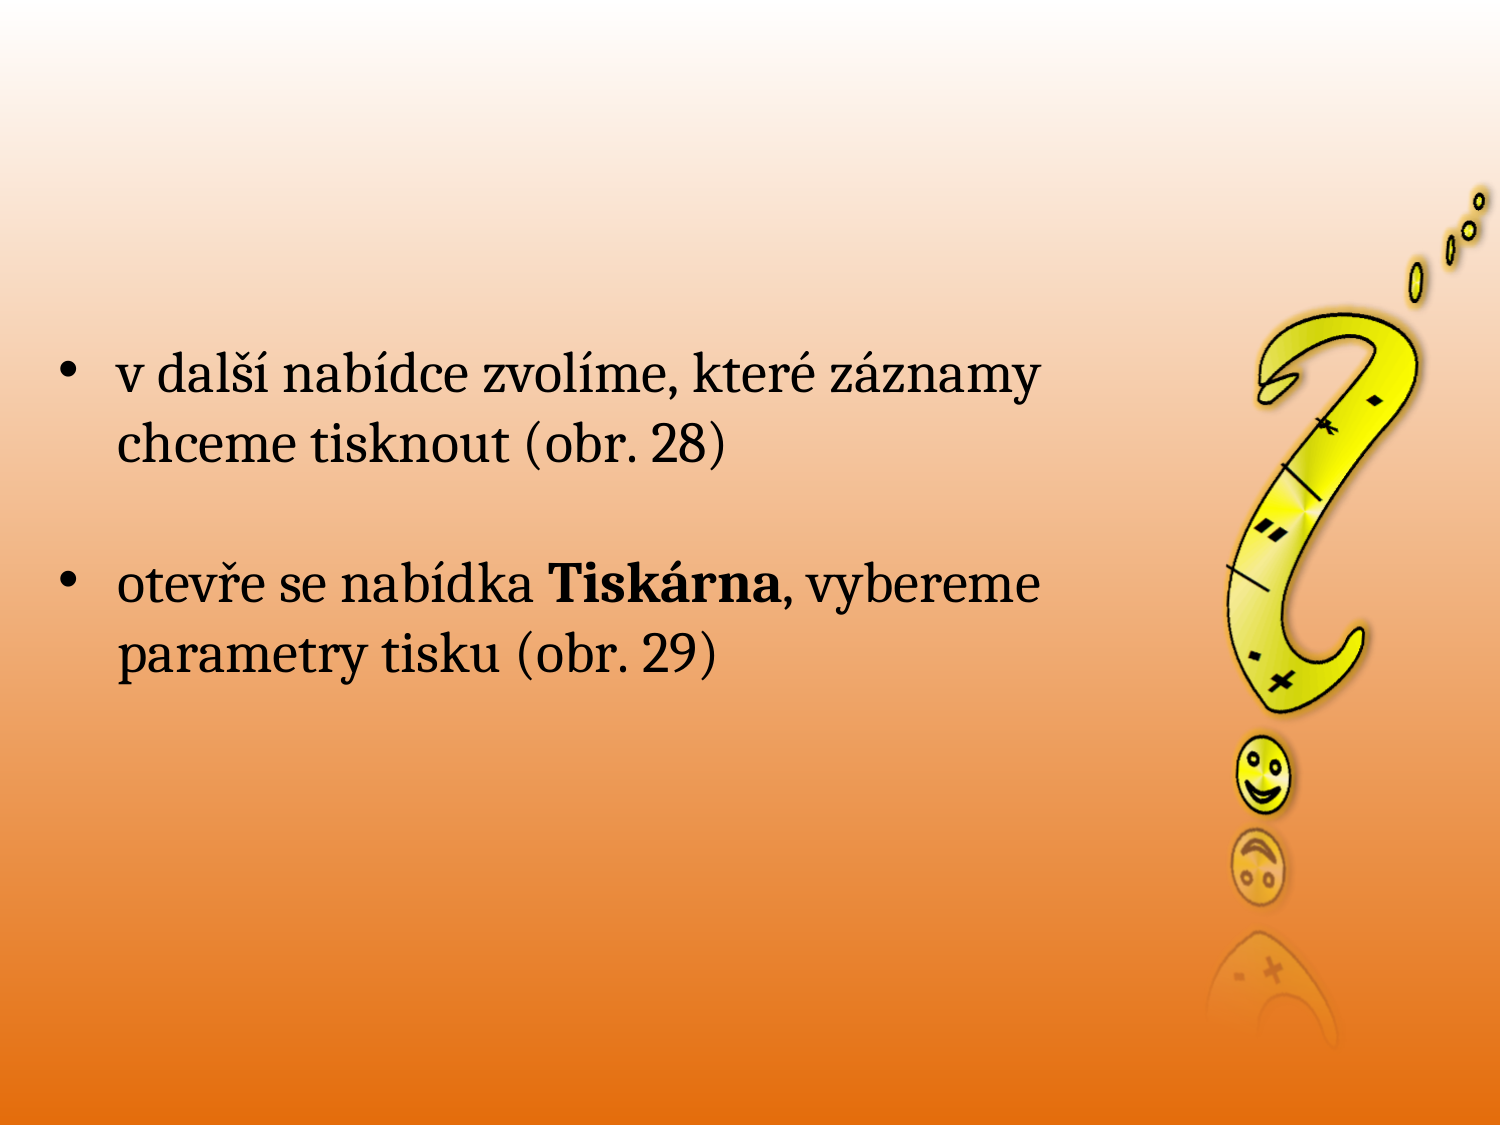

v další nabídce zvolíme, které záznamy chceme tisknout (obr. 28)
otevře se nabídka Tiskárna, vybereme parametry tisku (obr. 29)